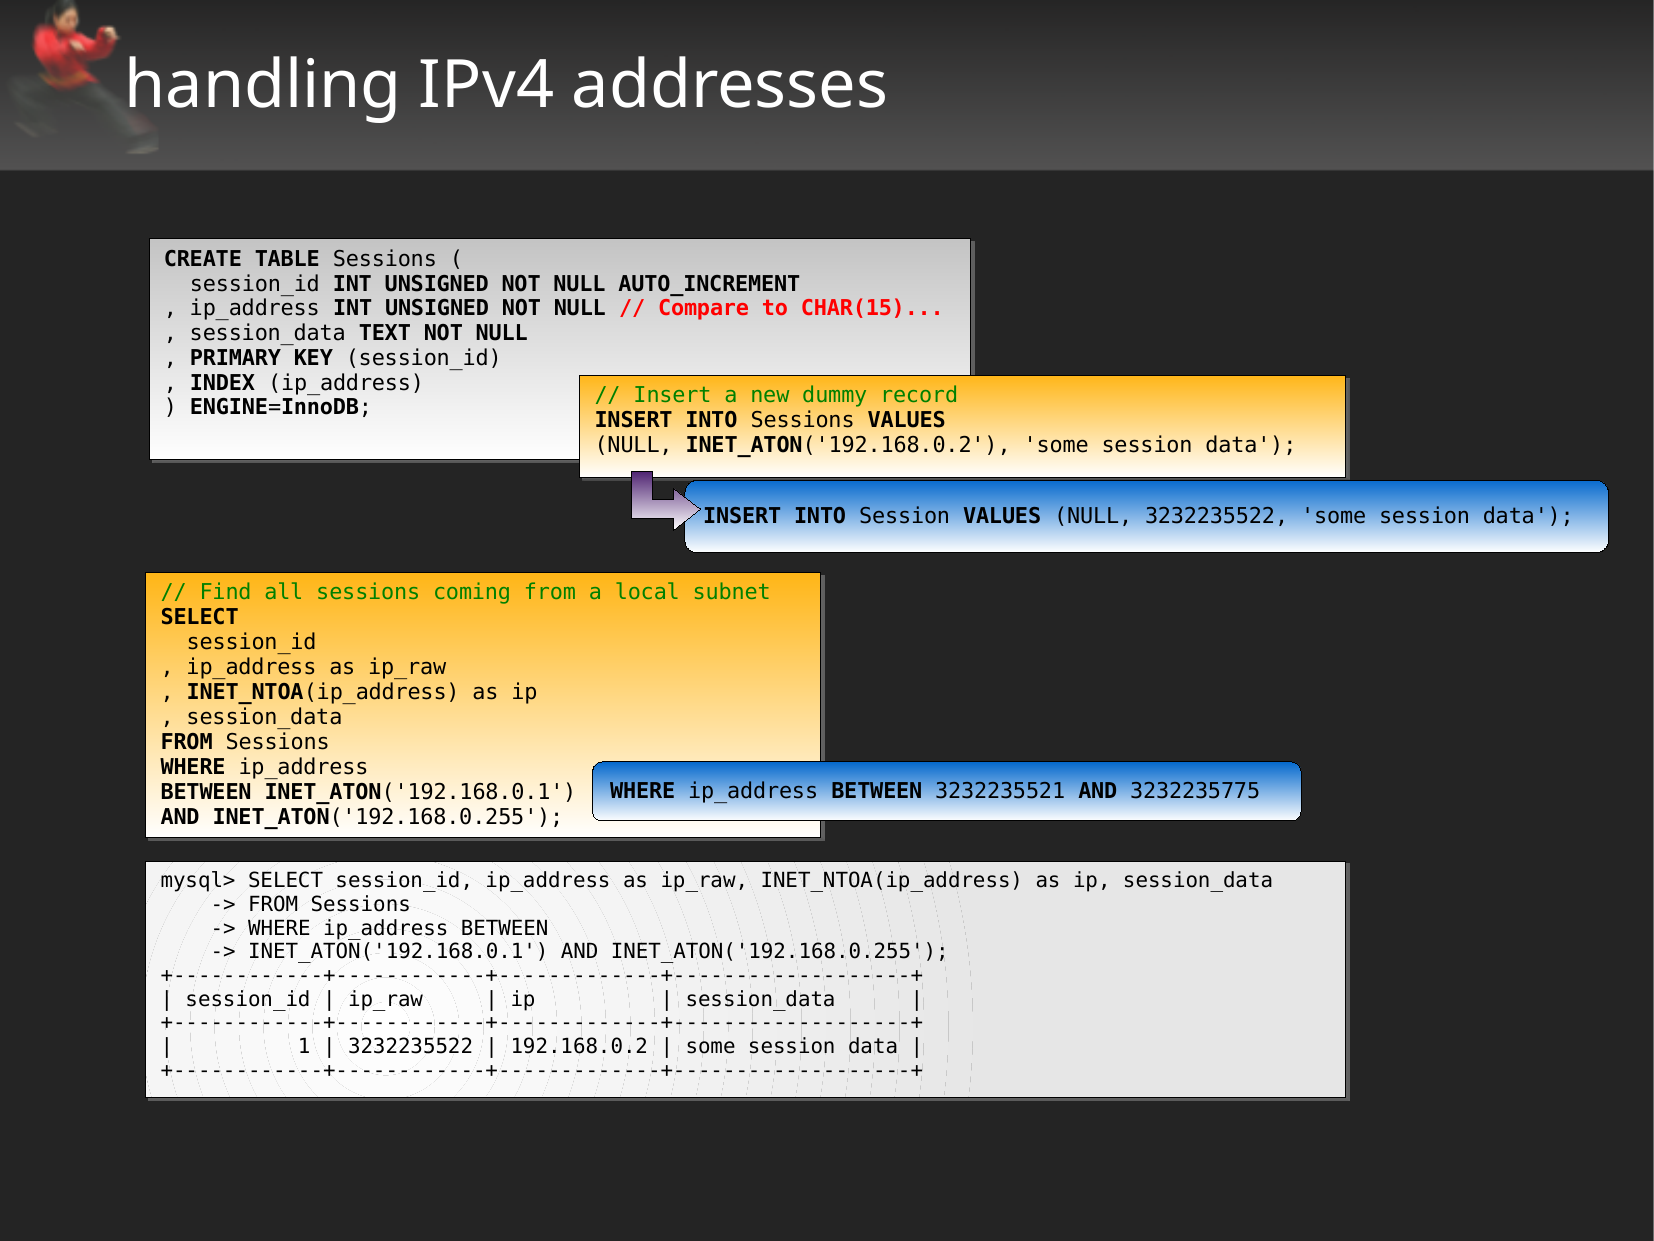

# handling IPv4 addresses
CREATE TABLE Sessions (
 session_id INT UNSIGNED NOT NULL AUTO_INCREMENT
, ip_address INT UNSIGNED NOT NULL // Compare to CHAR(15)...
, session_data TEXT NOT NULL
, PRIMARY KEY (session_id)
, INDEX (ip_address)
) ENGINE=InnoDB;
// Insert a new dummy record
INSERT INTO Sessions VALUES
(NULL, INET_ATON('192.168.0.2'), 'some session data');
INSERT INTO Session VALUES (NULL, 3232235522, 'some session data');
// Find all sessions coming from a local subnet
SELECT
 session_id
, ip_address as ip_raw
, INET_NTOA(ip_address) as ip
, session_data
FROM Sessions
WHERE ip_address
BETWEEN INET_ATON('192.168.0.1')
AND INET_ATON('192.168.0.255');
WHERE ip_address BETWEEN 3232235521 AND 3232235775
mysql> SELECT session_id, ip_address as ip_raw, INET_NTOA(ip_address) as ip, session_data
 -> FROM Sessions
 -> WHERE ip_address BETWEEN
 -> INET_ATON('192.168.0.1') AND INET_ATON('192.168.0.255');
+------------+------------+-------------+-------------------+
| session_id | ip_raw | ip | session_data |
+------------+------------+-------------+-------------------+
| 1 | 3232235522 | 192.168.0.2 | some session data |
+------------+------------+-------------+-------------------+